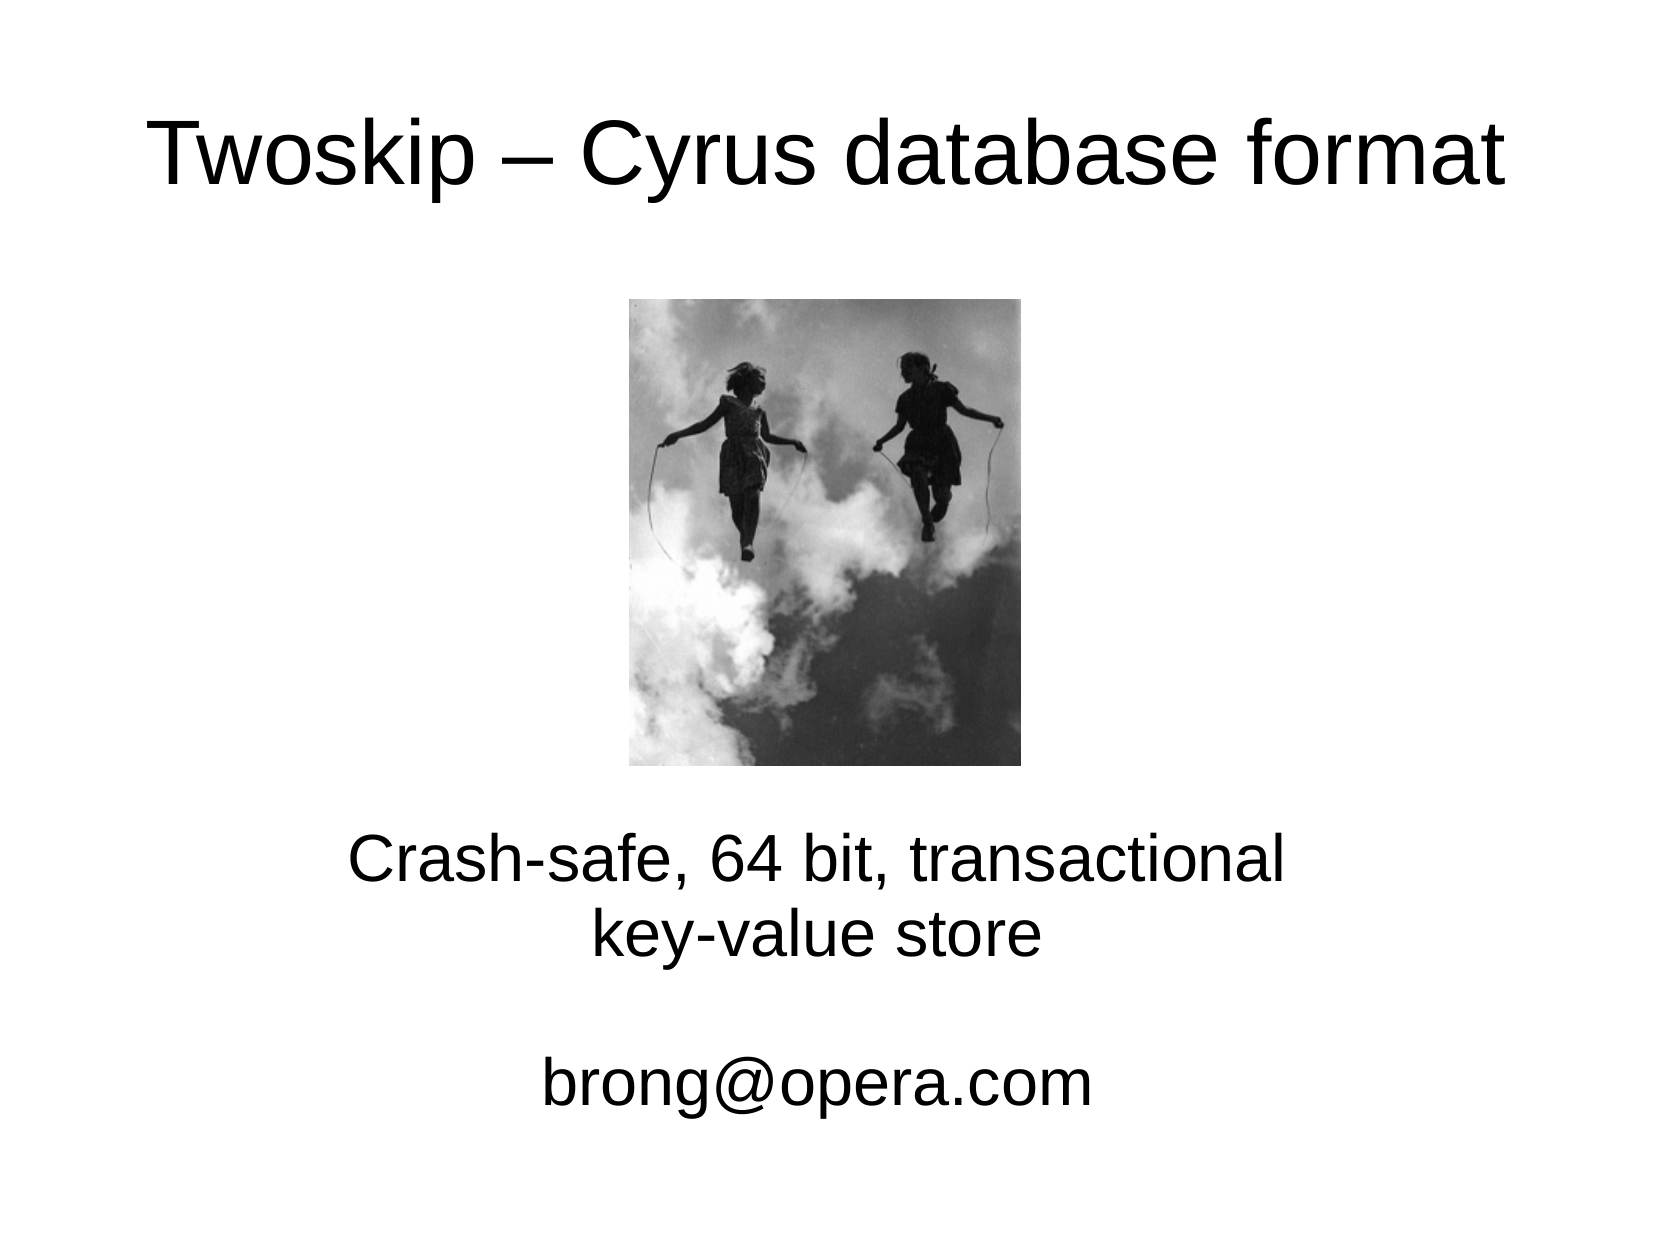

# Twoskip – Cyrus database format
Crash-safe, 64 bit, transactional
key-value store
brong@opera.com